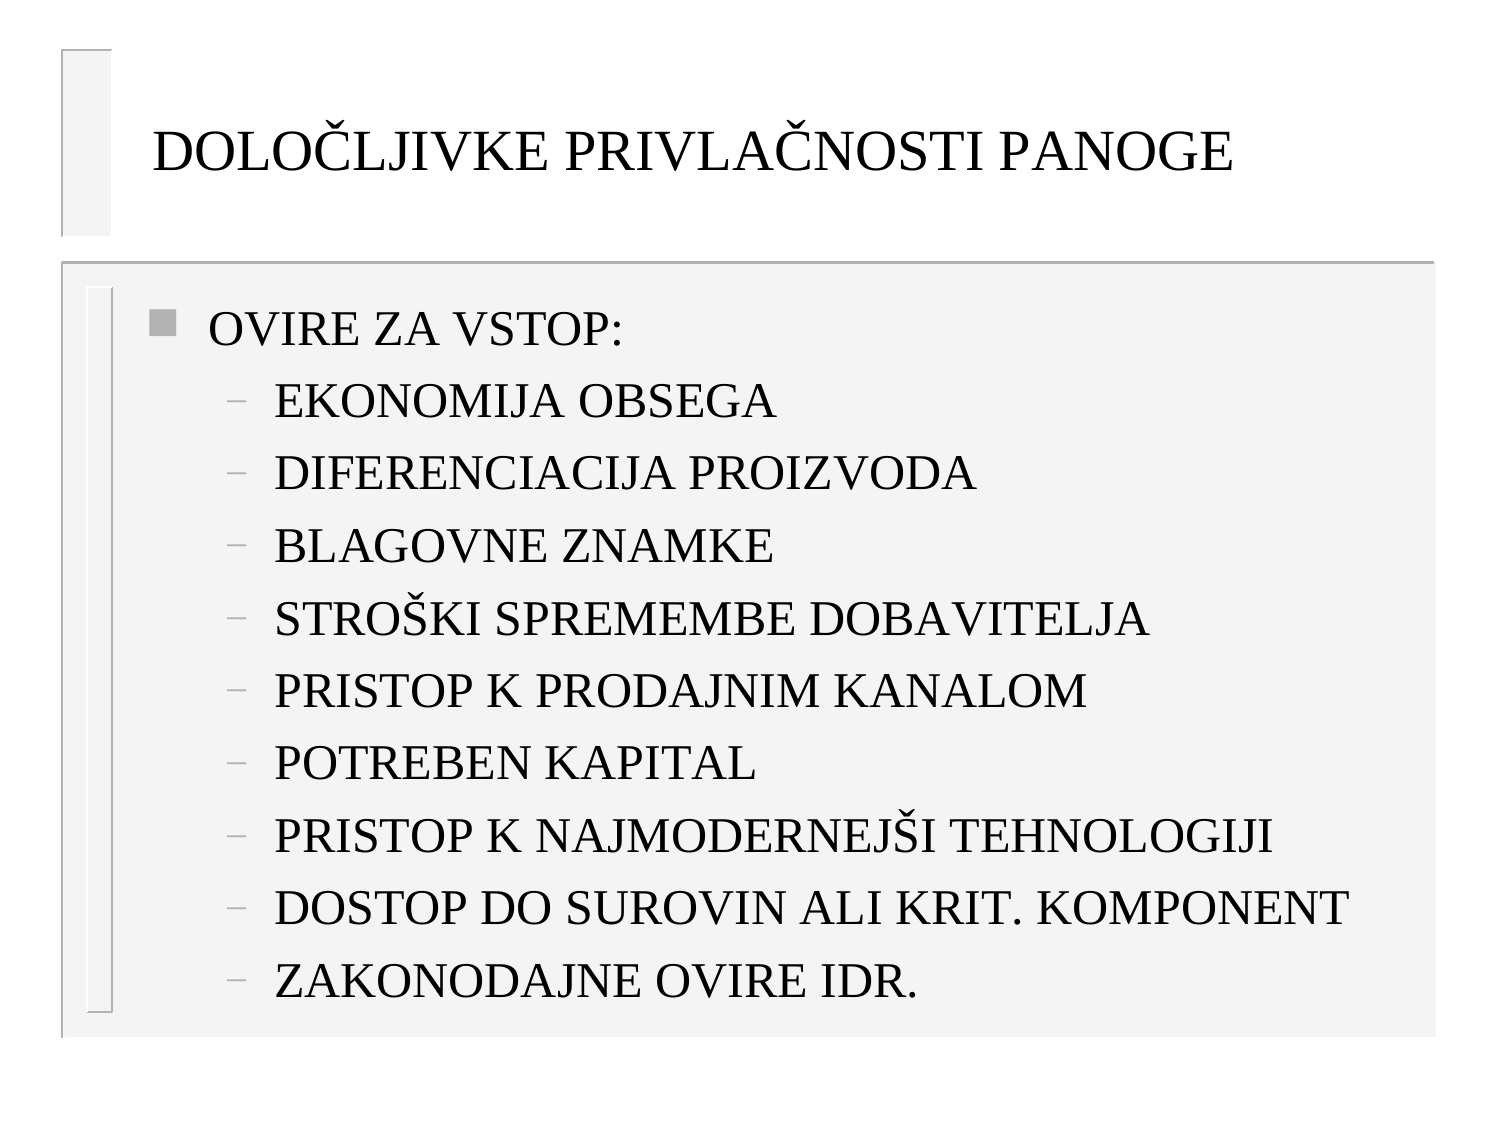

# DOLOČLJIVKE PRIVLAČNOSTI PANOGE
OVIRE ZA VSTOP:
EKONOMIJA OBSEGA
DIFERENCIACIJA PROIZVODA
BLAGOVNE ZNAMKE
STROŠKI SPREMEMBE DOBAVITELJA
PRISTOP K PRODAJNIM KANALOM
POTREBEN KAPITAL
PRISTOP K NAJMODERNEJŠI TEHNOLOGIJI
DOSTOP DO SUROVIN ALI KRIT. KOMPONENT
ZAKONODAJNE OVIRE IDR.